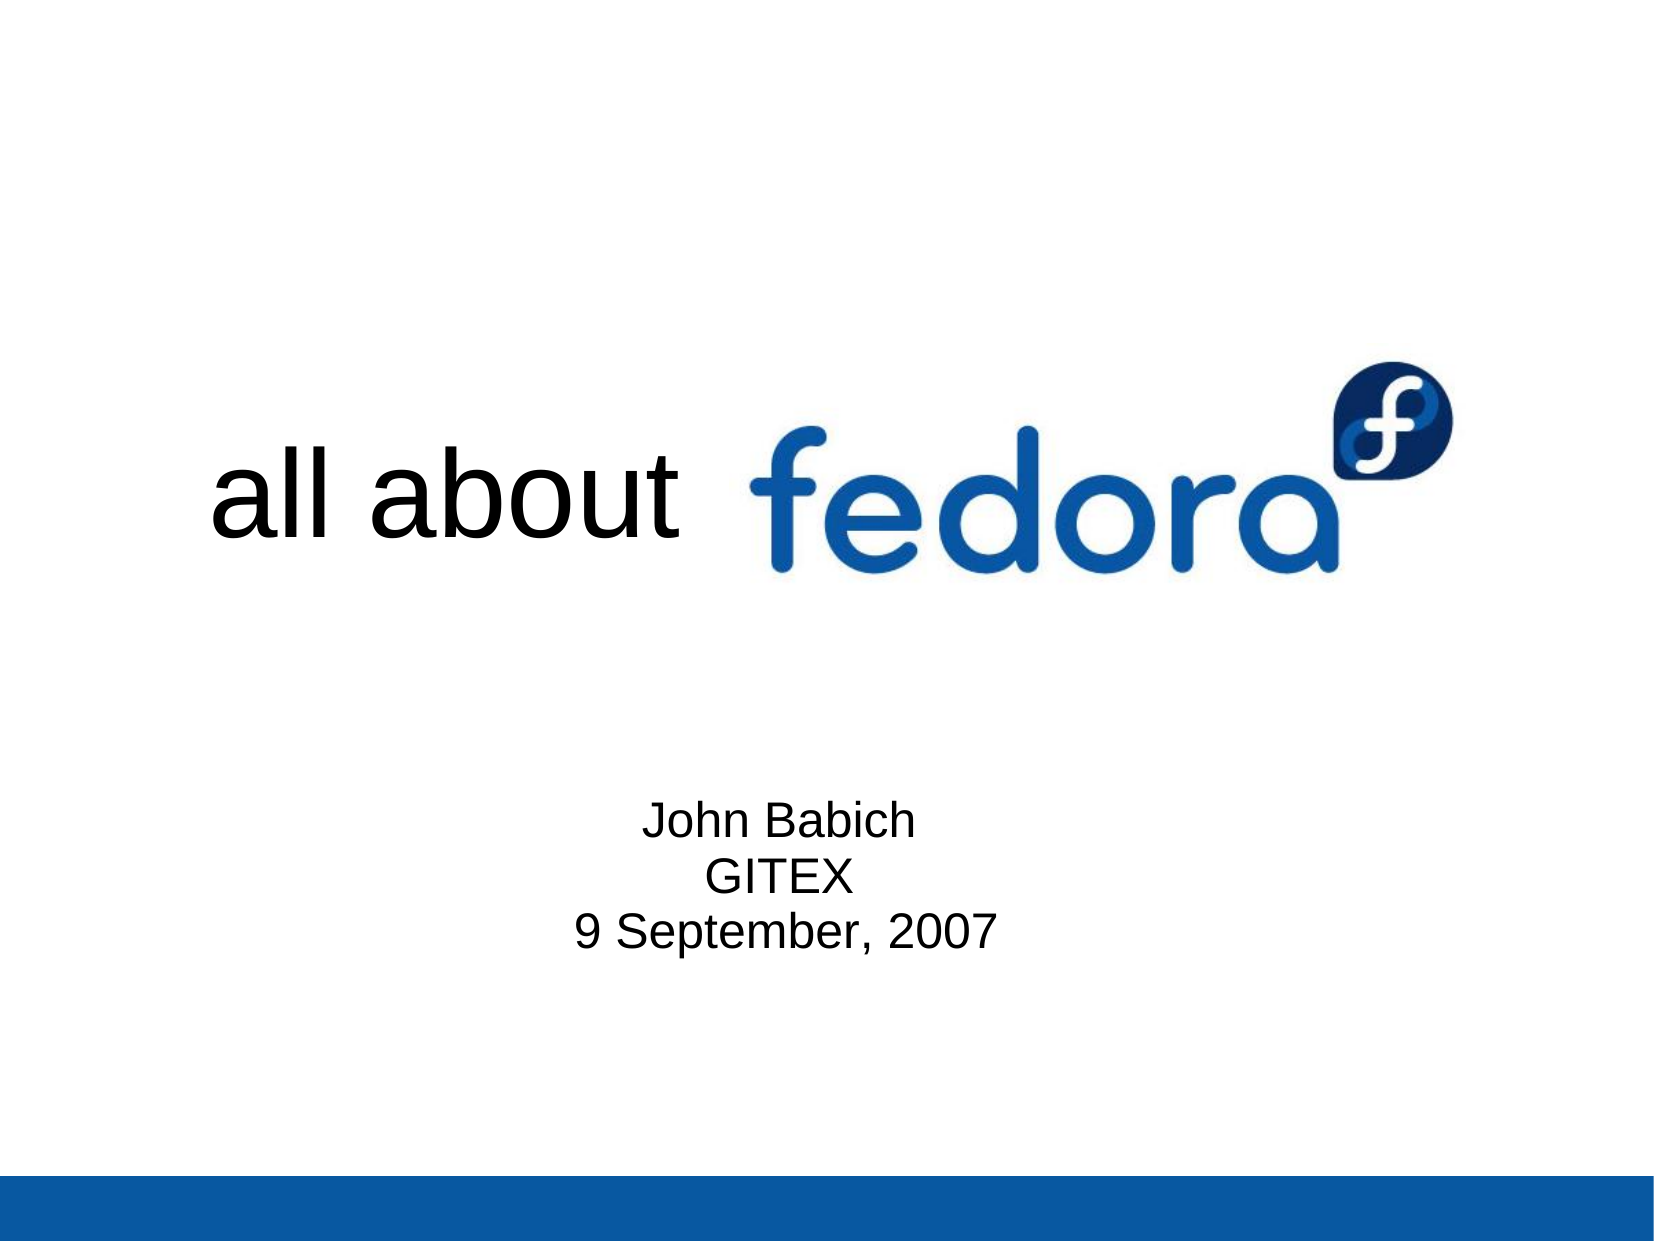

# all about
John Babich
GITEX
 9 September, 2007